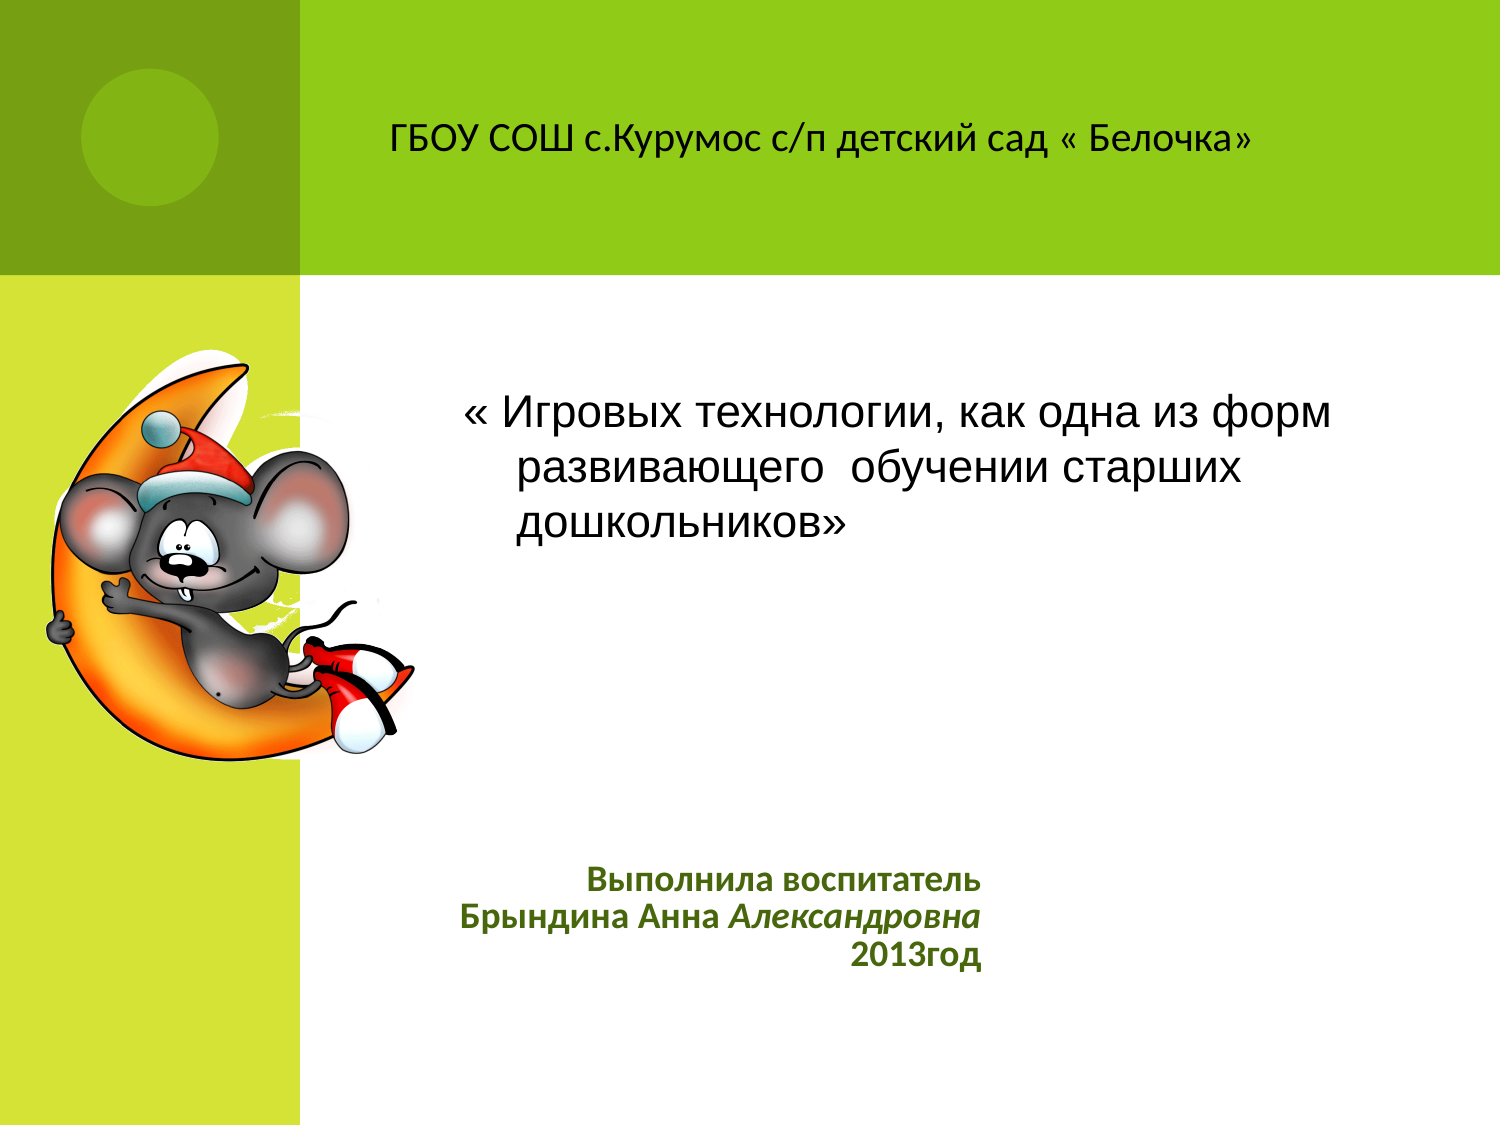

# ГБОУ СОШ с.Курумос с/п детский сад « Белочка»
« Игровых технологии, как одна из форм развивающего обучении старших дошкольников»
Выполнила воспитатель
Брындина Анна Александровна
2013год